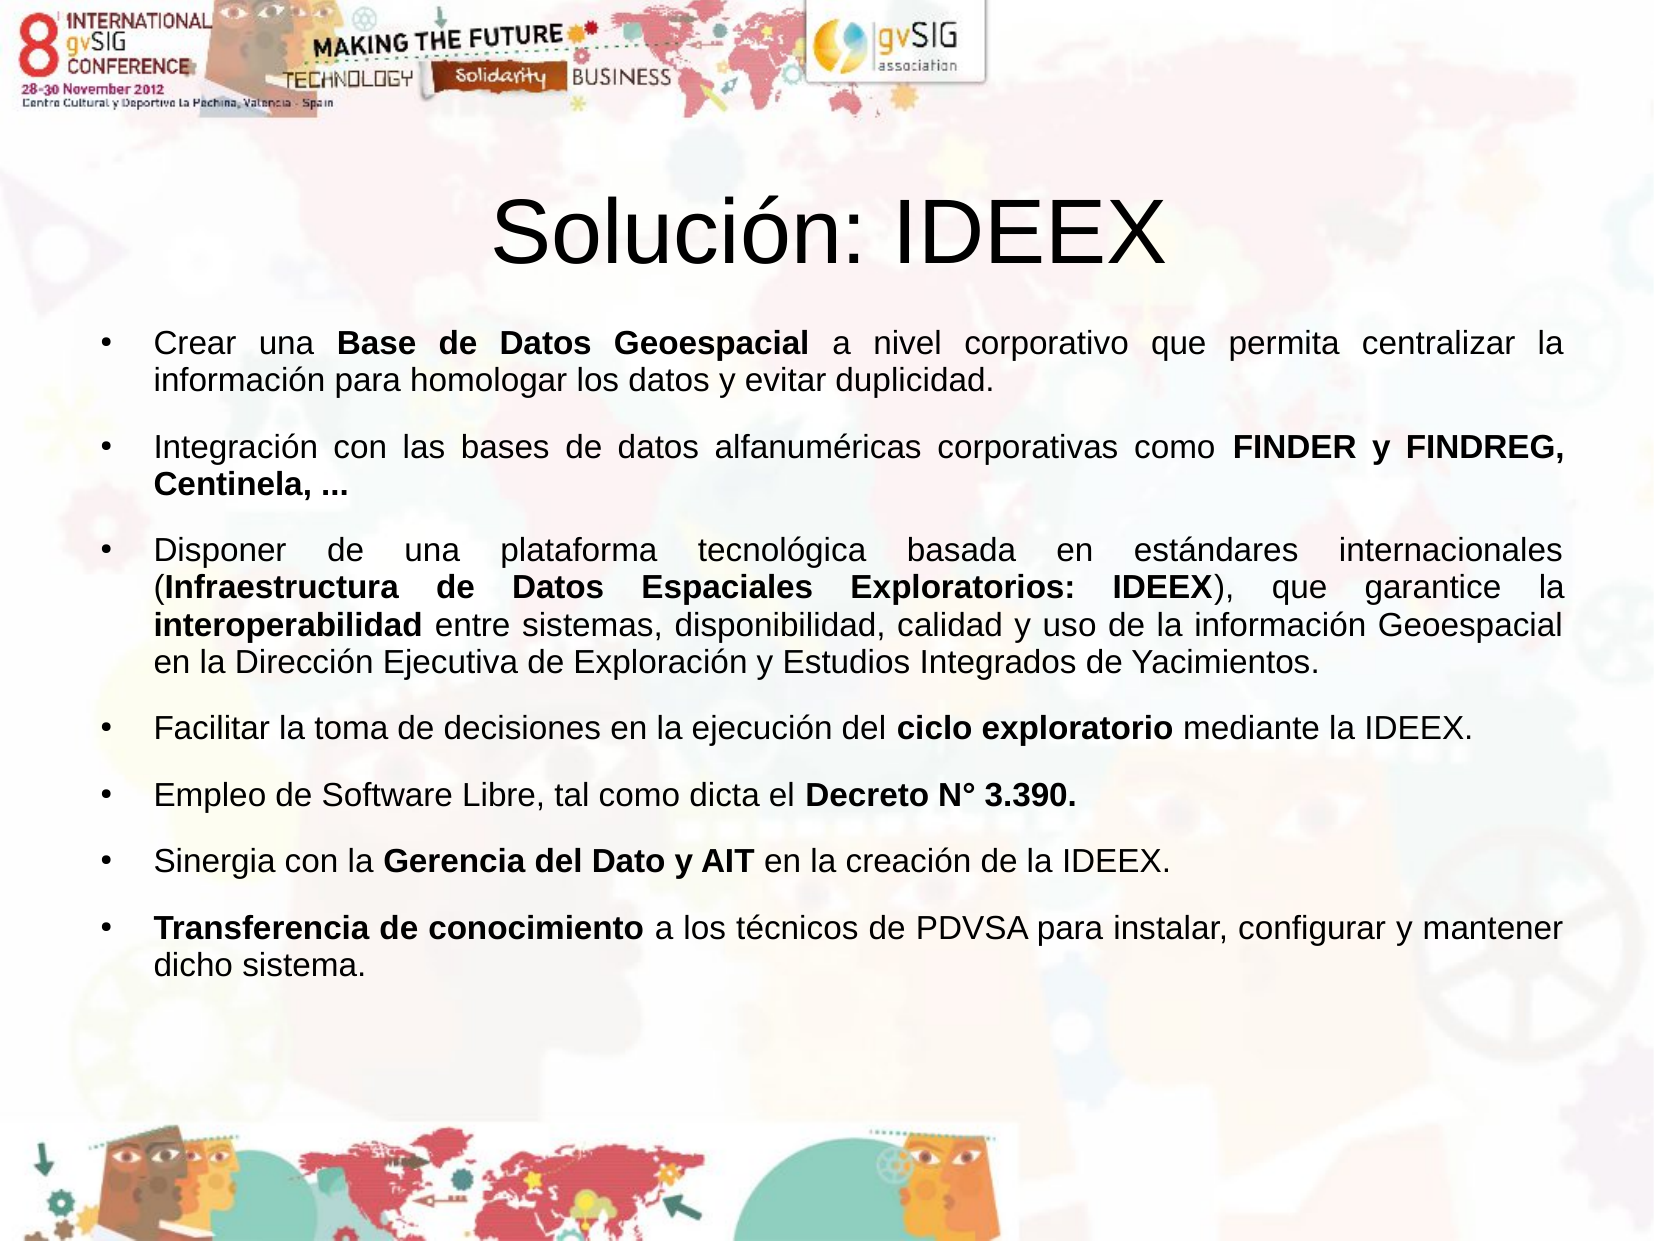

# Solución: IDEEX
Crear una Base de Datos Geoespacial a nivel corporativo que permita centralizar la información para homologar los datos y evitar duplicidad.
Integración con las bases de datos alfanuméricas corporativas como FINDER y FINDREG, Centinela, ...
Disponer de una plataforma tecnológica basada en estándares internacionales (Infraestructura de Datos Espaciales Exploratorios: IDEEX), que garantice la interoperabilidad entre sistemas, disponibilidad, calidad y uso de la información Geoespacial en la Dirección Ejecutiva de Exploración y Estudios Integrados de Yacimientos.
Facilitar la toma de decisiones en la ejecución del ciclo exploratorio mediante la IDEEX.
Empleo de Software Libre, tal como dicta el Decreto N° 3.390.
Sinergia con la Gerencia del Dato y AIT en la creación de la IDEEX.
Transferencia de conocimiento a los técnicos de PDVSA para instalar, configurar y mantener dicho sistema.